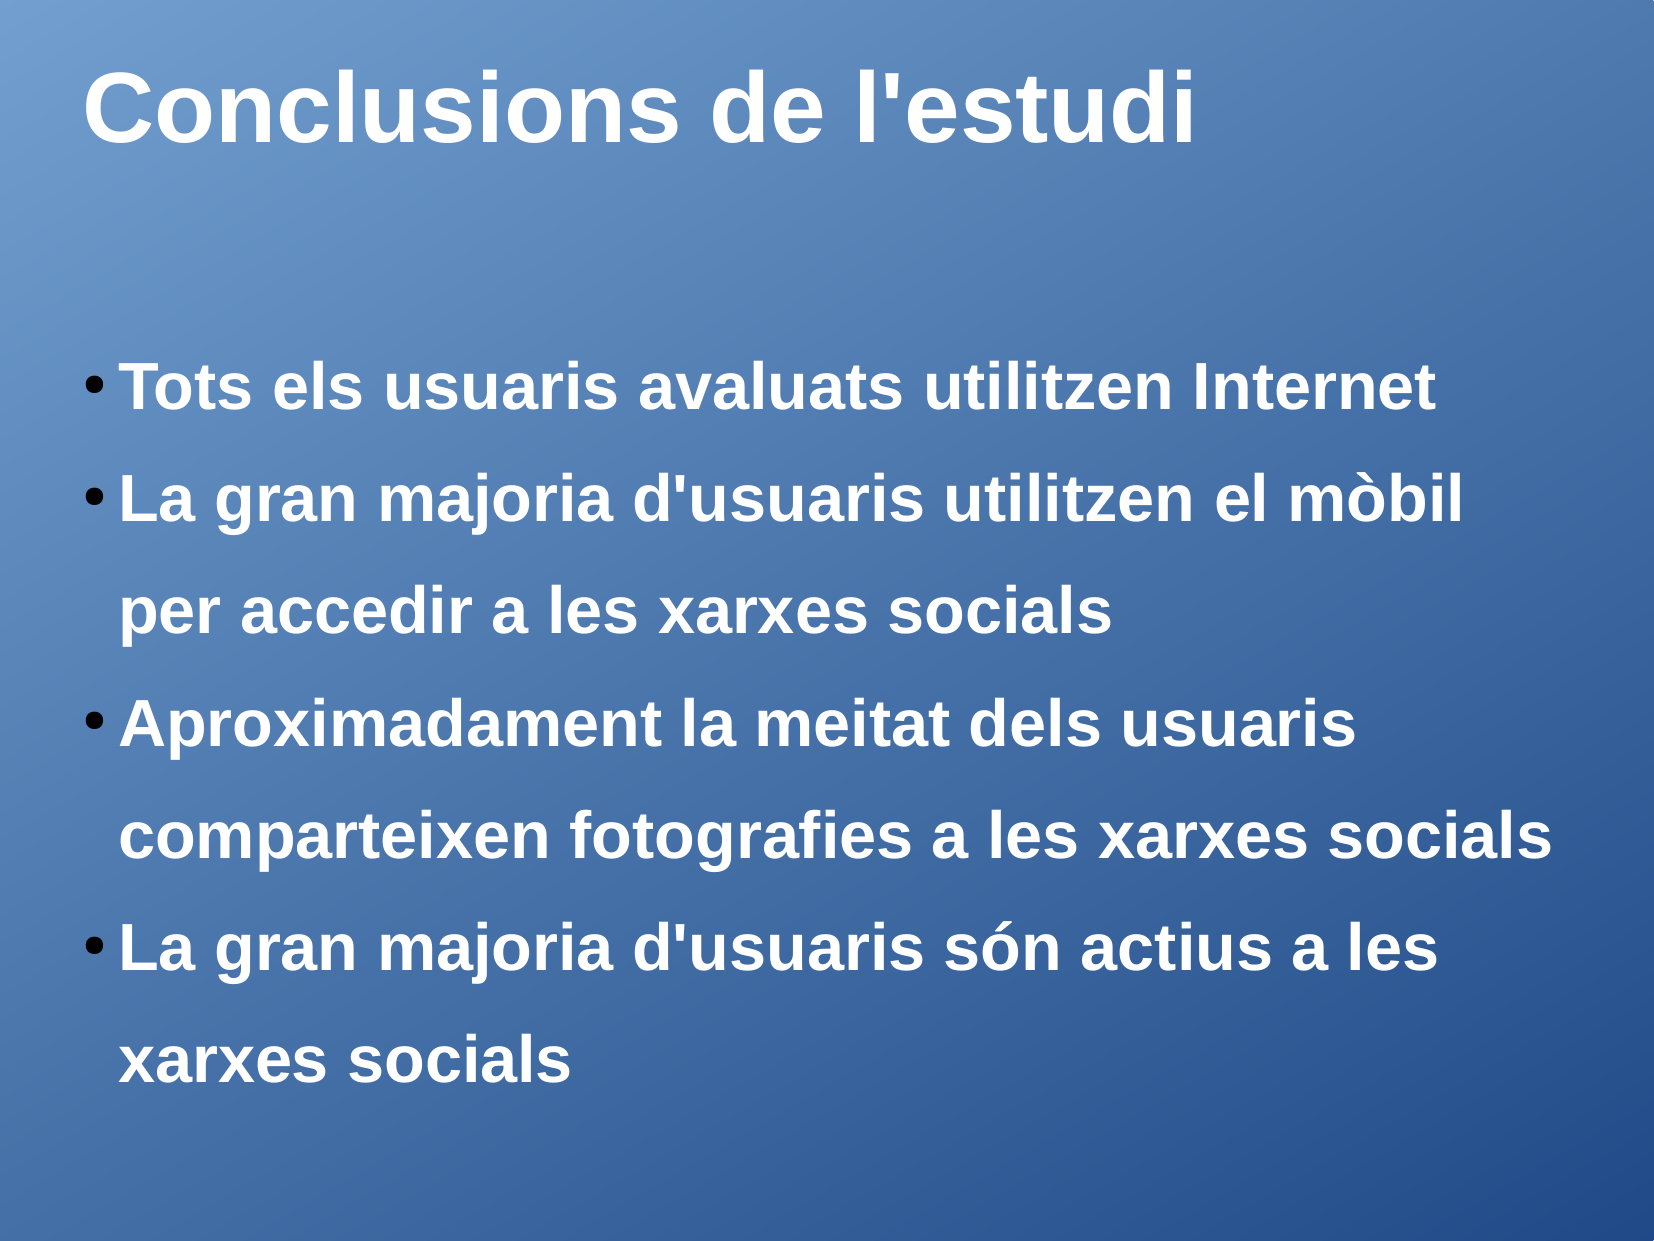

# Conclusions de l'estudi
Tots els usuaris avaluats utilitzen Internet
La gran majoria d'usuaris utilitzen el mòbil per accedir a les xarxes socials
Aproximadament la meitat dels usuaris comparteixen fotografies a les xarxes socials
La gran majoria d'usuaris són actius a les xarxes socials